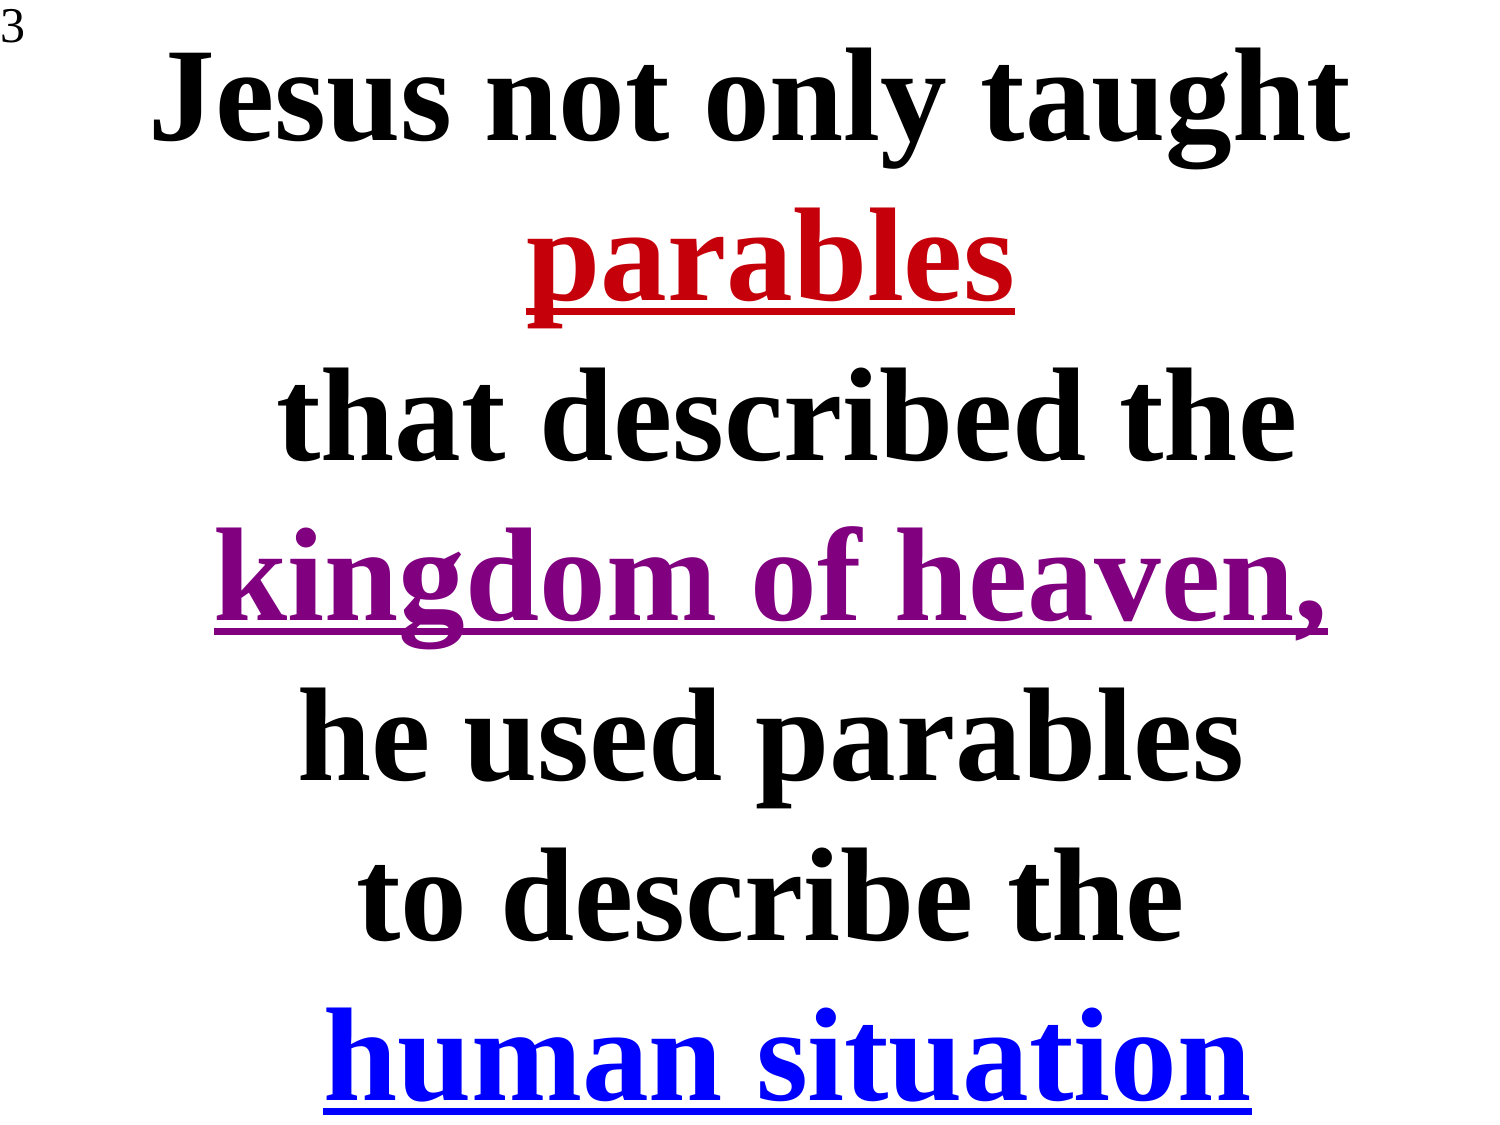

Jesus not only taught parables
that described the kingdom of heaven,
he used parables
to describe the
human situation